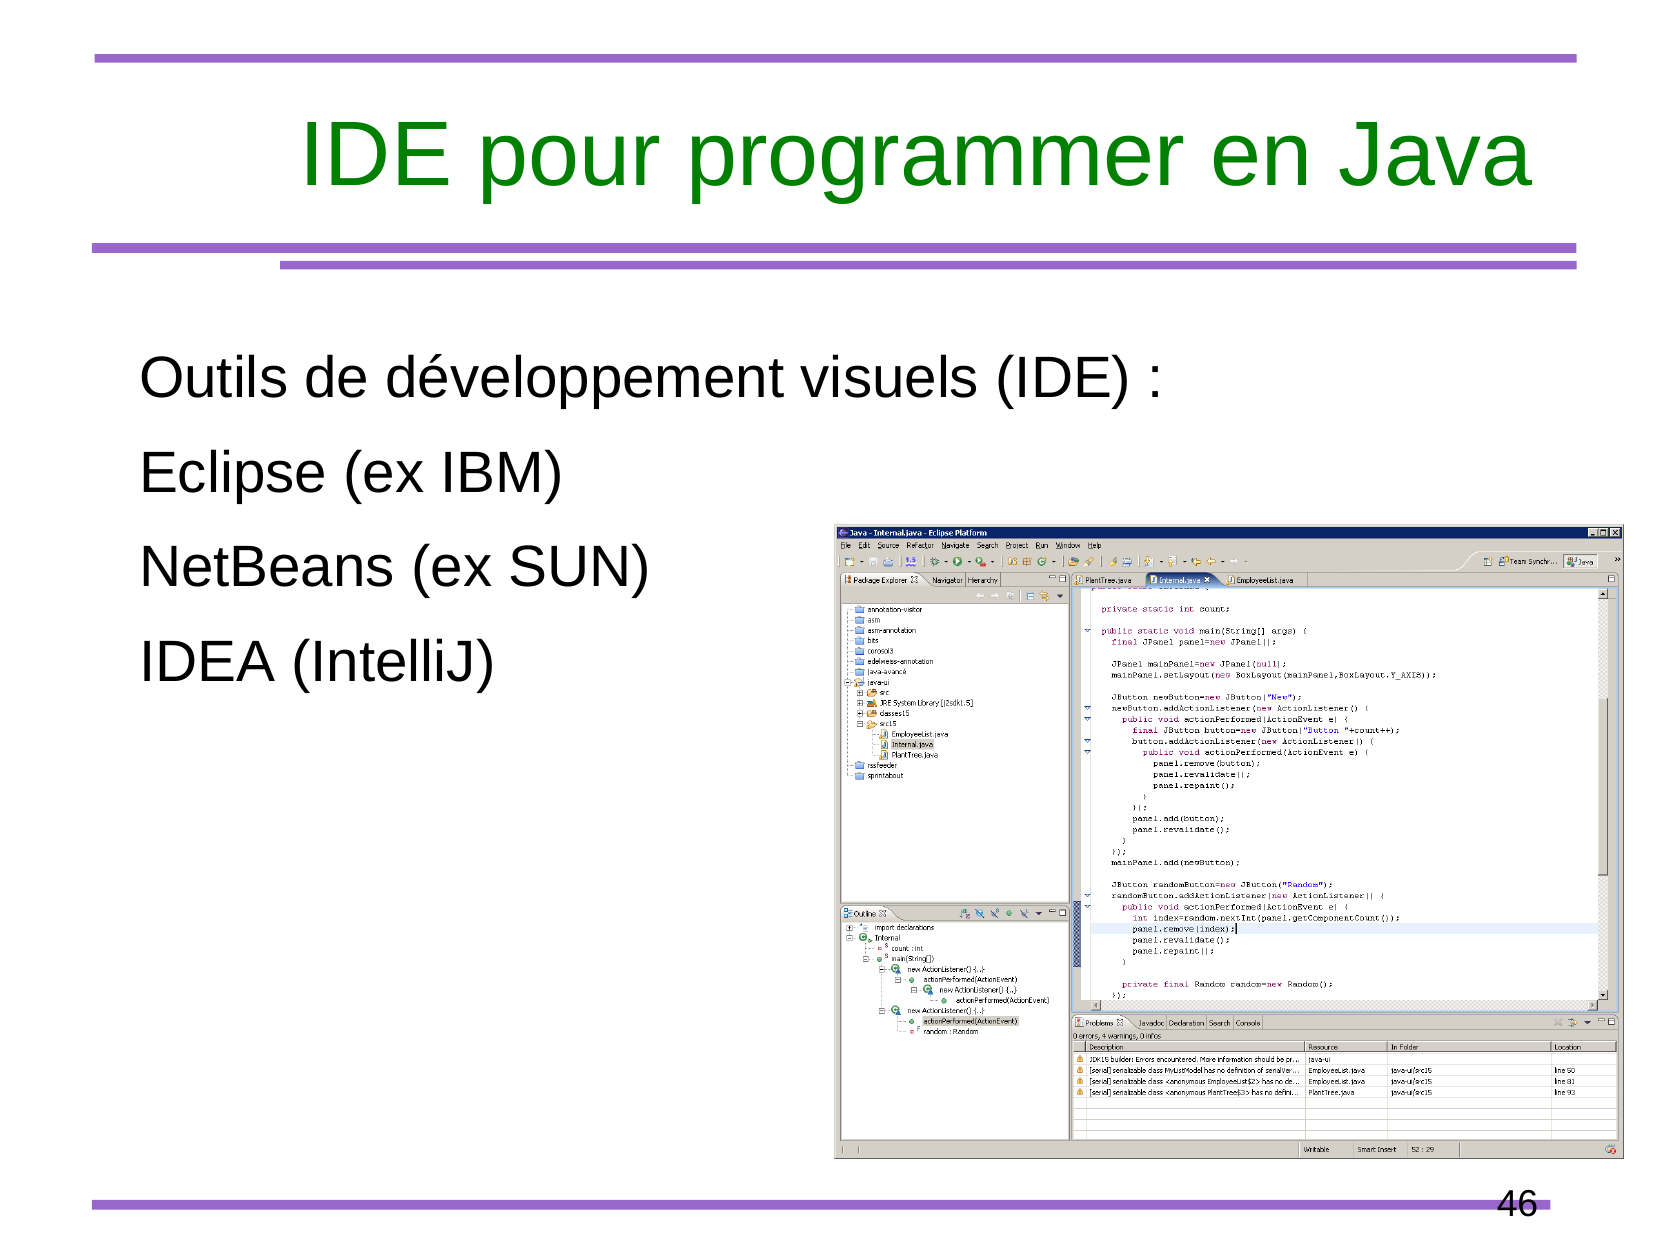

# IDE pour programmer en Java
Outils de développement visuels (IDE) :
Eclipse (ex IBM)
NetBeans (ex SUN)
IDEA (IntelliJ)